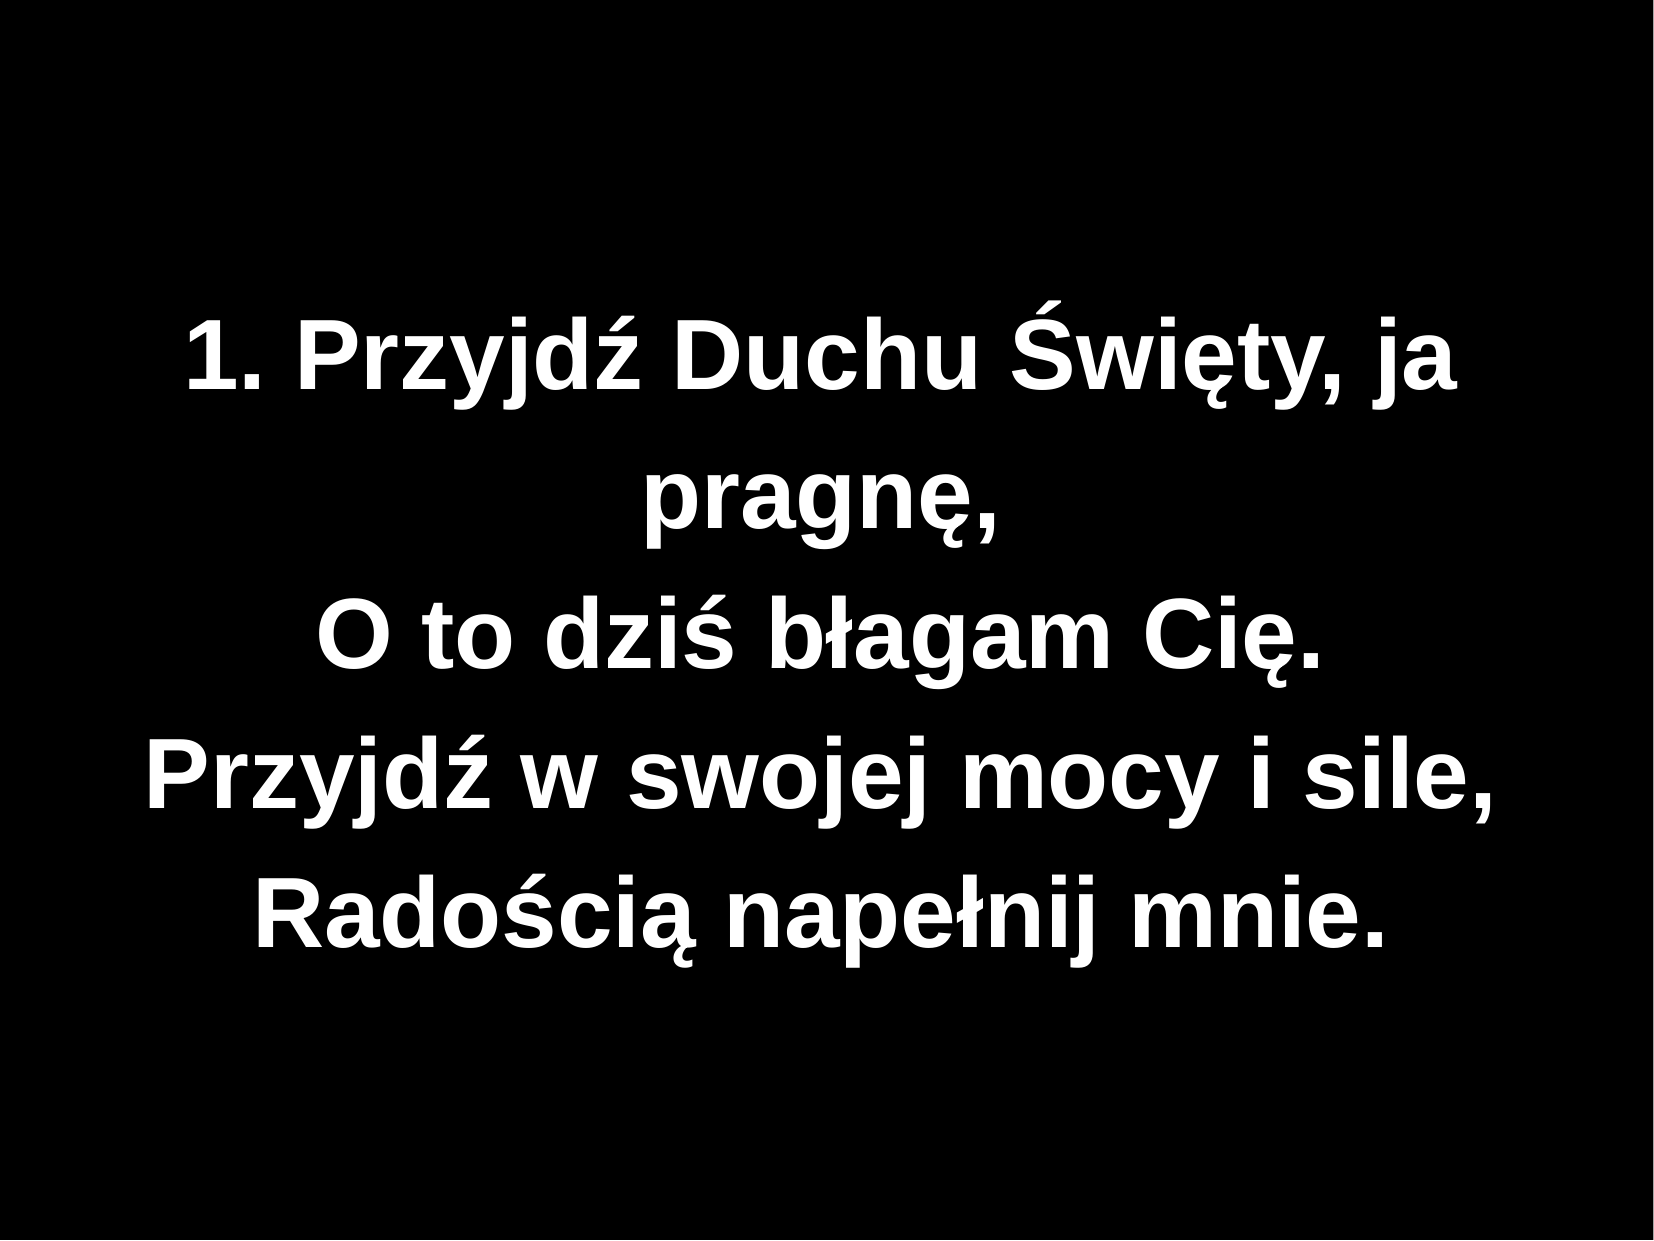

# 1. Przyjdź Duchu Święty, ja pragnę,
O to dziś błagam Cię.
Przyjdź w swojej mocy i sile,
Radością napełnij mnie.